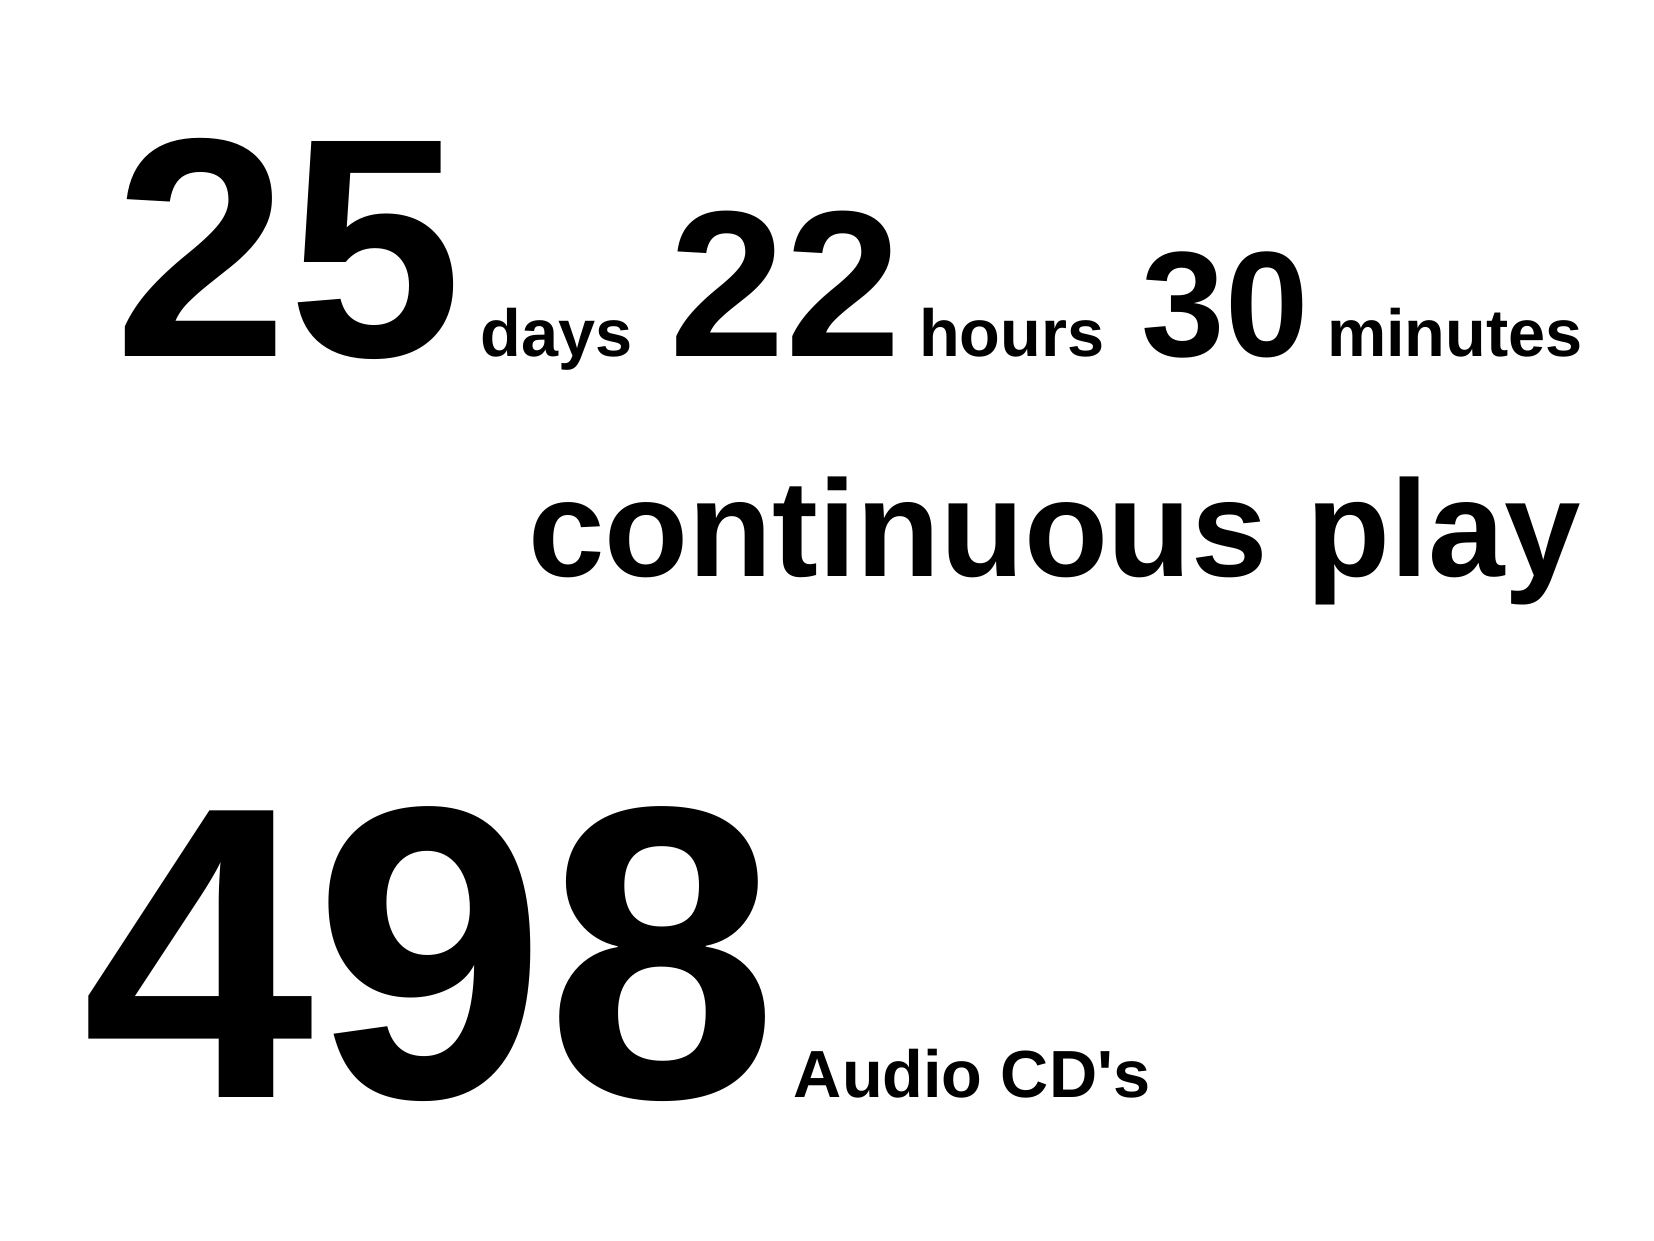

# 25 days 22 hours 30 minutes
continuous play
498 Audio CD's